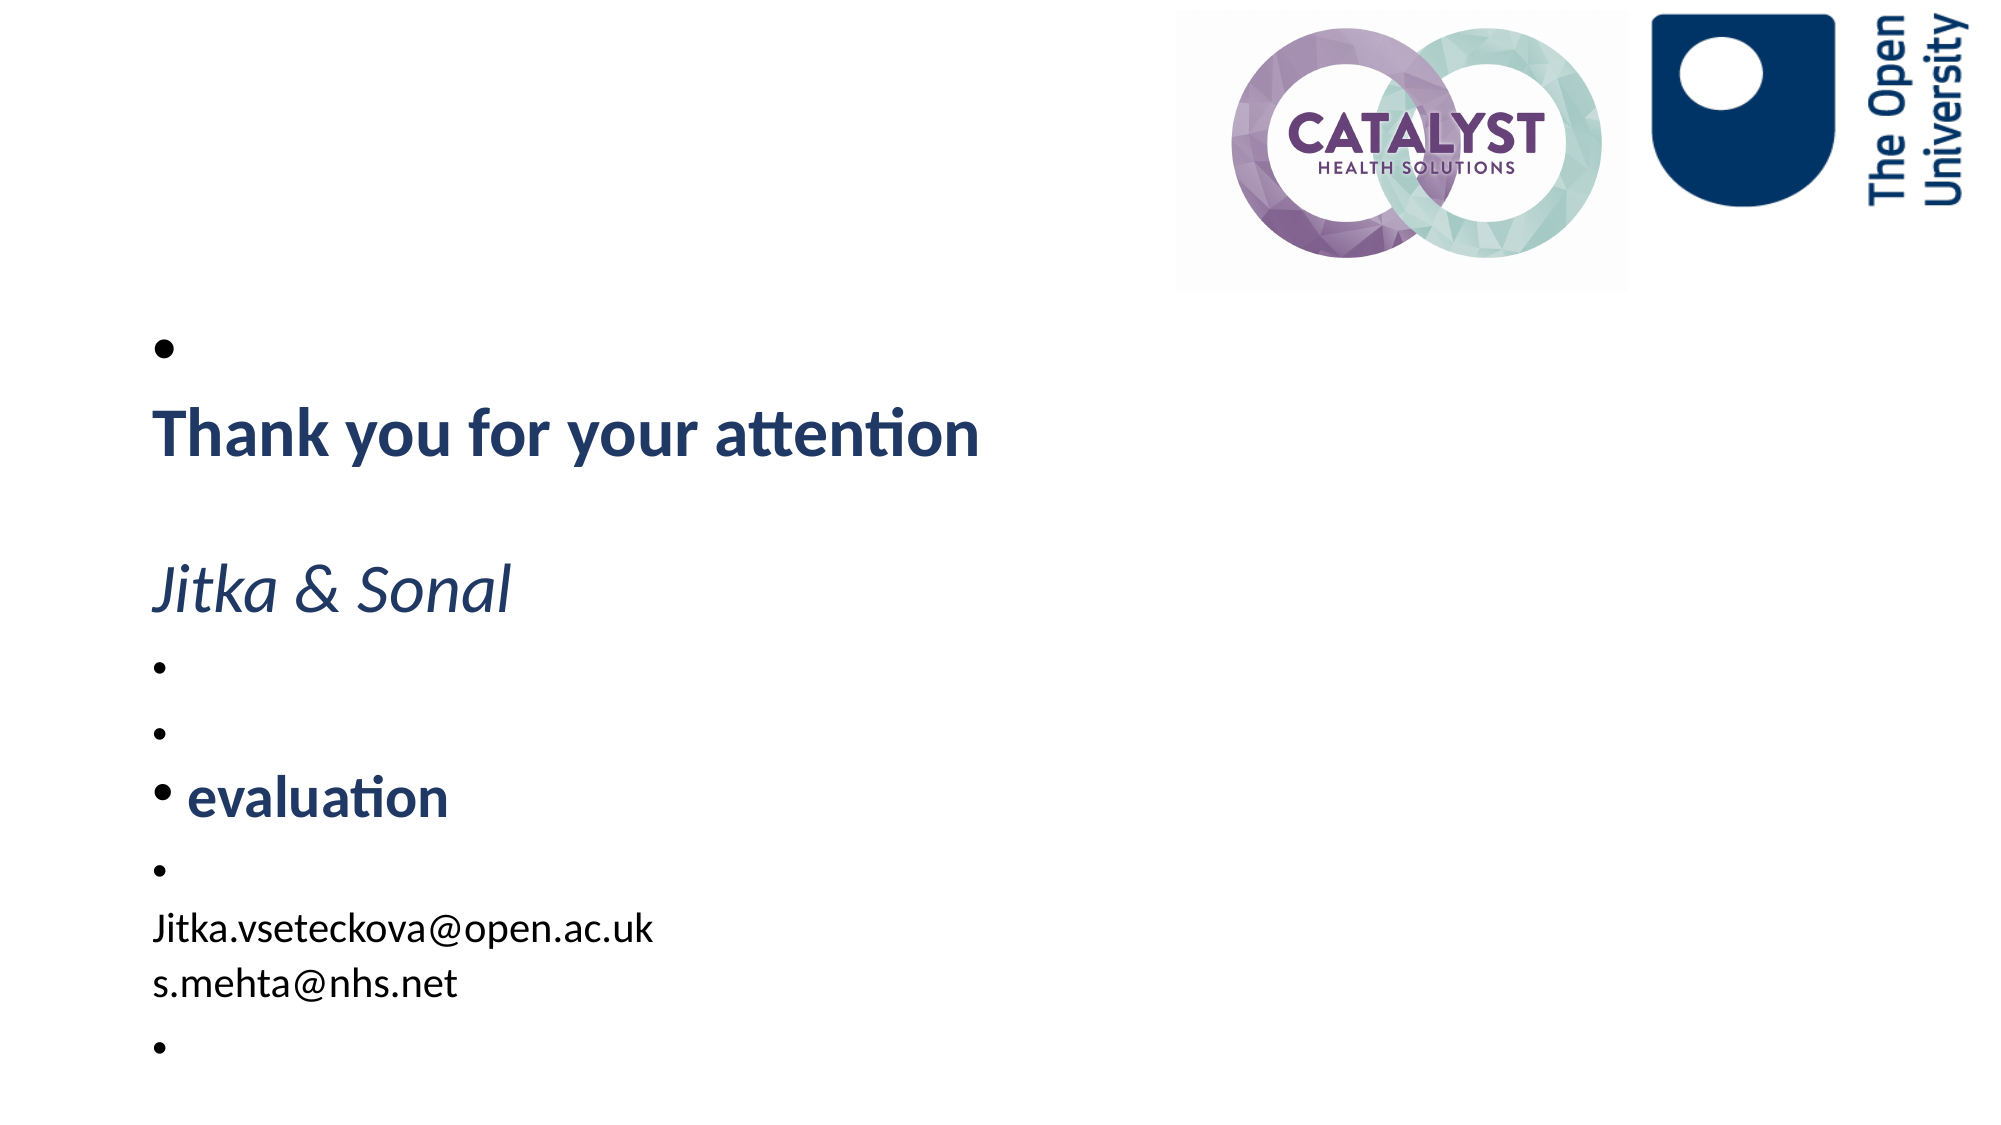

# Thank you for your attention
Jitka & Sonal
evaluation
Jitka.vseteckova@open.ac.uk
s.mehta@nhs.net